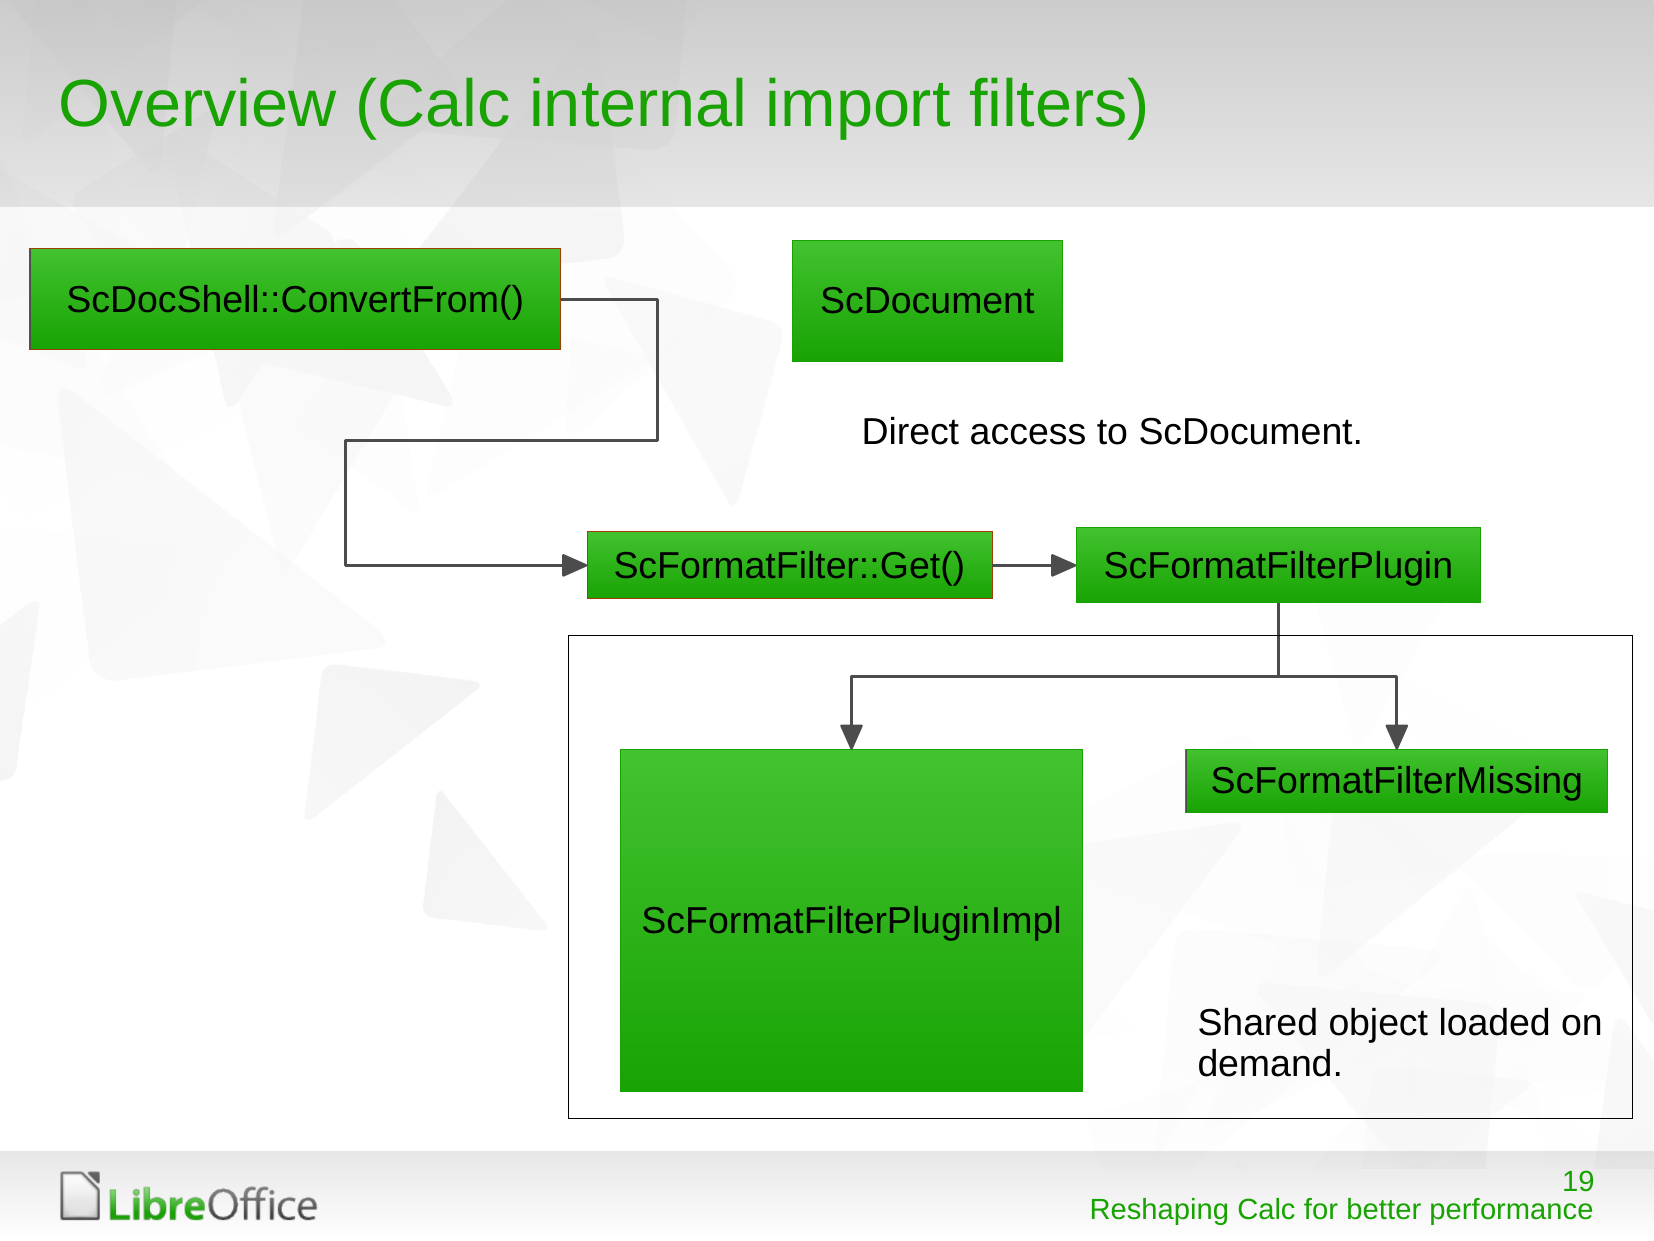

# Overview (Calc internal import filters)
ScDocument
ScDocShell::ConvertFrom()
Direct access to ScDocument.
ScFormatFilterPlugin
ScFormatFilter::Get()
ScFormatFilterPluginImpl
ScFormatFilterMissing
Shared object loaded on demand.
19
Reshaping Calc for better performance